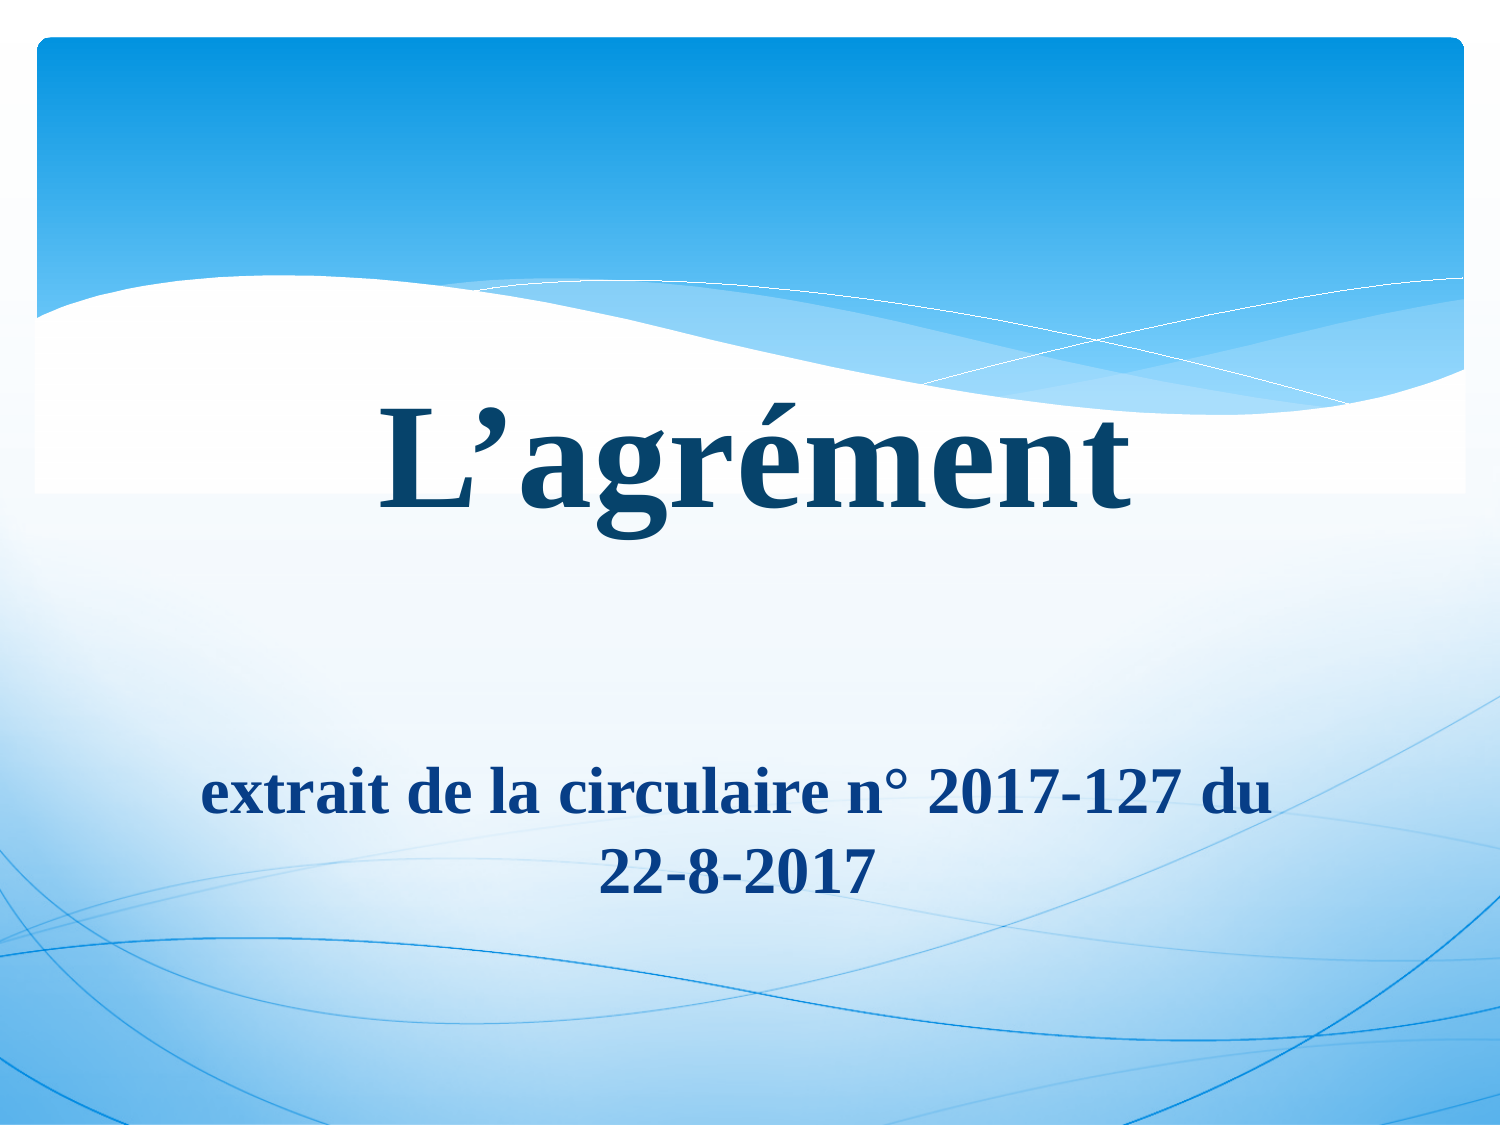

L’agrément
extrait de la circulaire n° 2017-127 du 22-8-2017